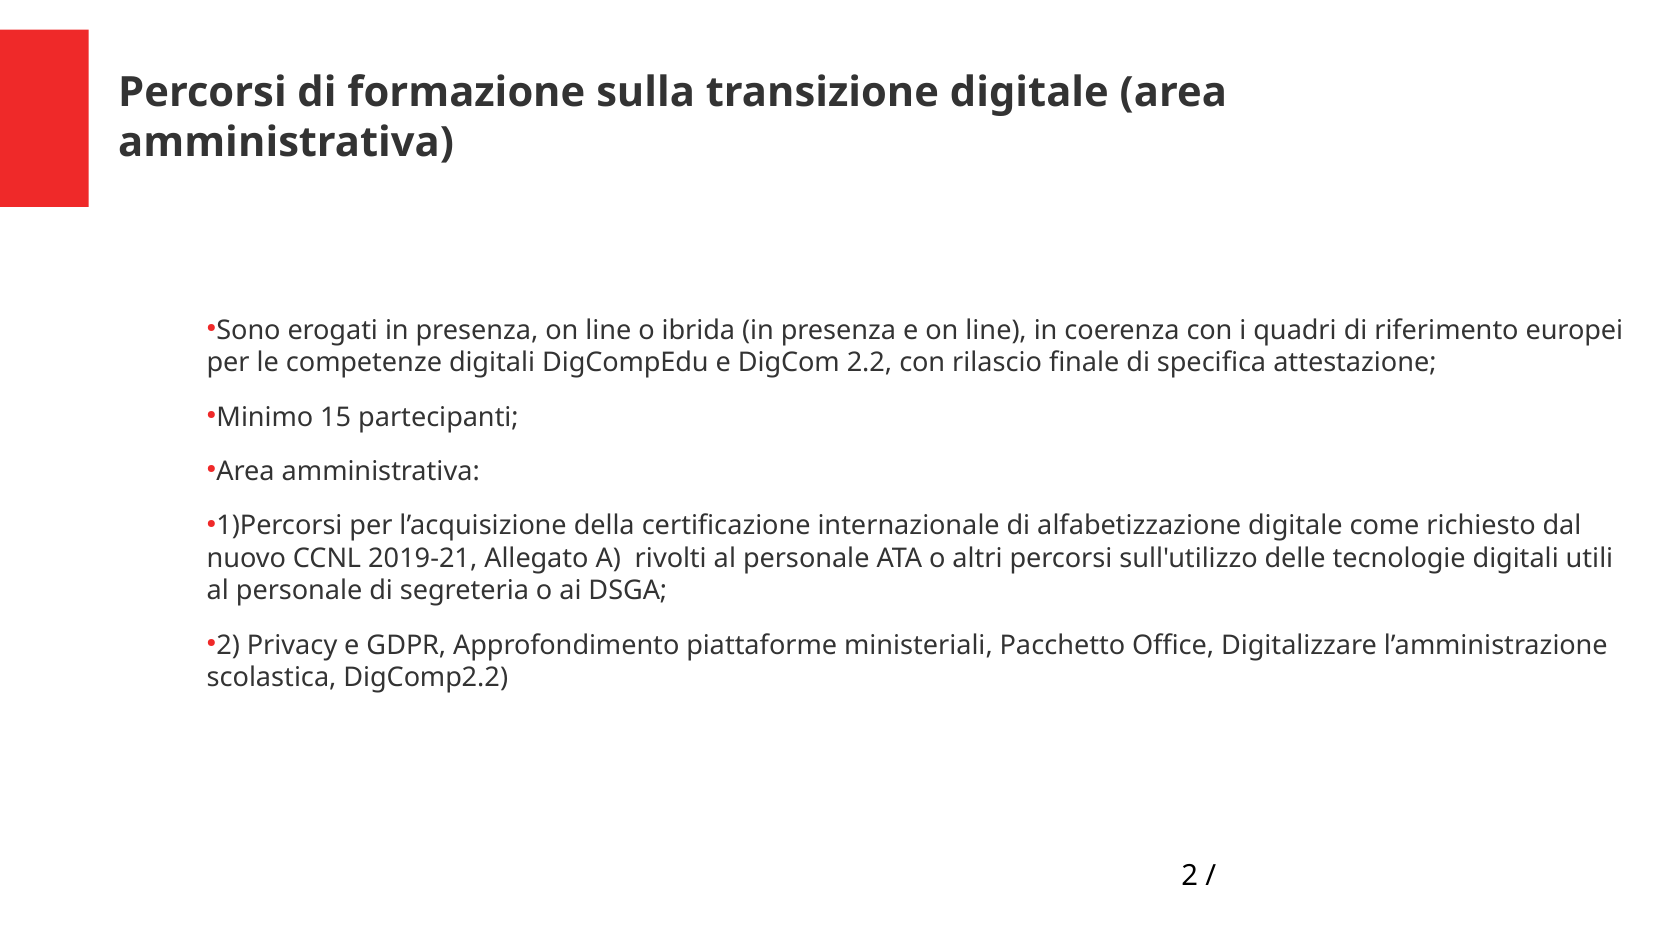

# Percorsi di formazione sulla transizione digitale (area amministrativa)
Sono erogati in presenza, on line o ibrida (in presenza e on line), in coerenza con i quadri di riferimento europei per le competenze digitali DigCompEdu e DigCom 2.2, con rilascio finale di specifica attestazione;
Minimo 15 partecipanti;
Area amministrativa:
1)Percorsi per l’acquisizione della certificazione internazionale di alfabetizzazione digitale come richiesto dal nuovo CCNL 2019-21, Allegato A) rivolti al personale ATA o altri percorsi sull'utilizzo delle tecnologie digitali utili al personale di segreteria o ai DSGA;
2) Privacy e GDPR, Approfondimento piattaforme ministeriali, Pacchetto Office, Digitalizzare l’amministrazione scolastica, DigComp2.2)